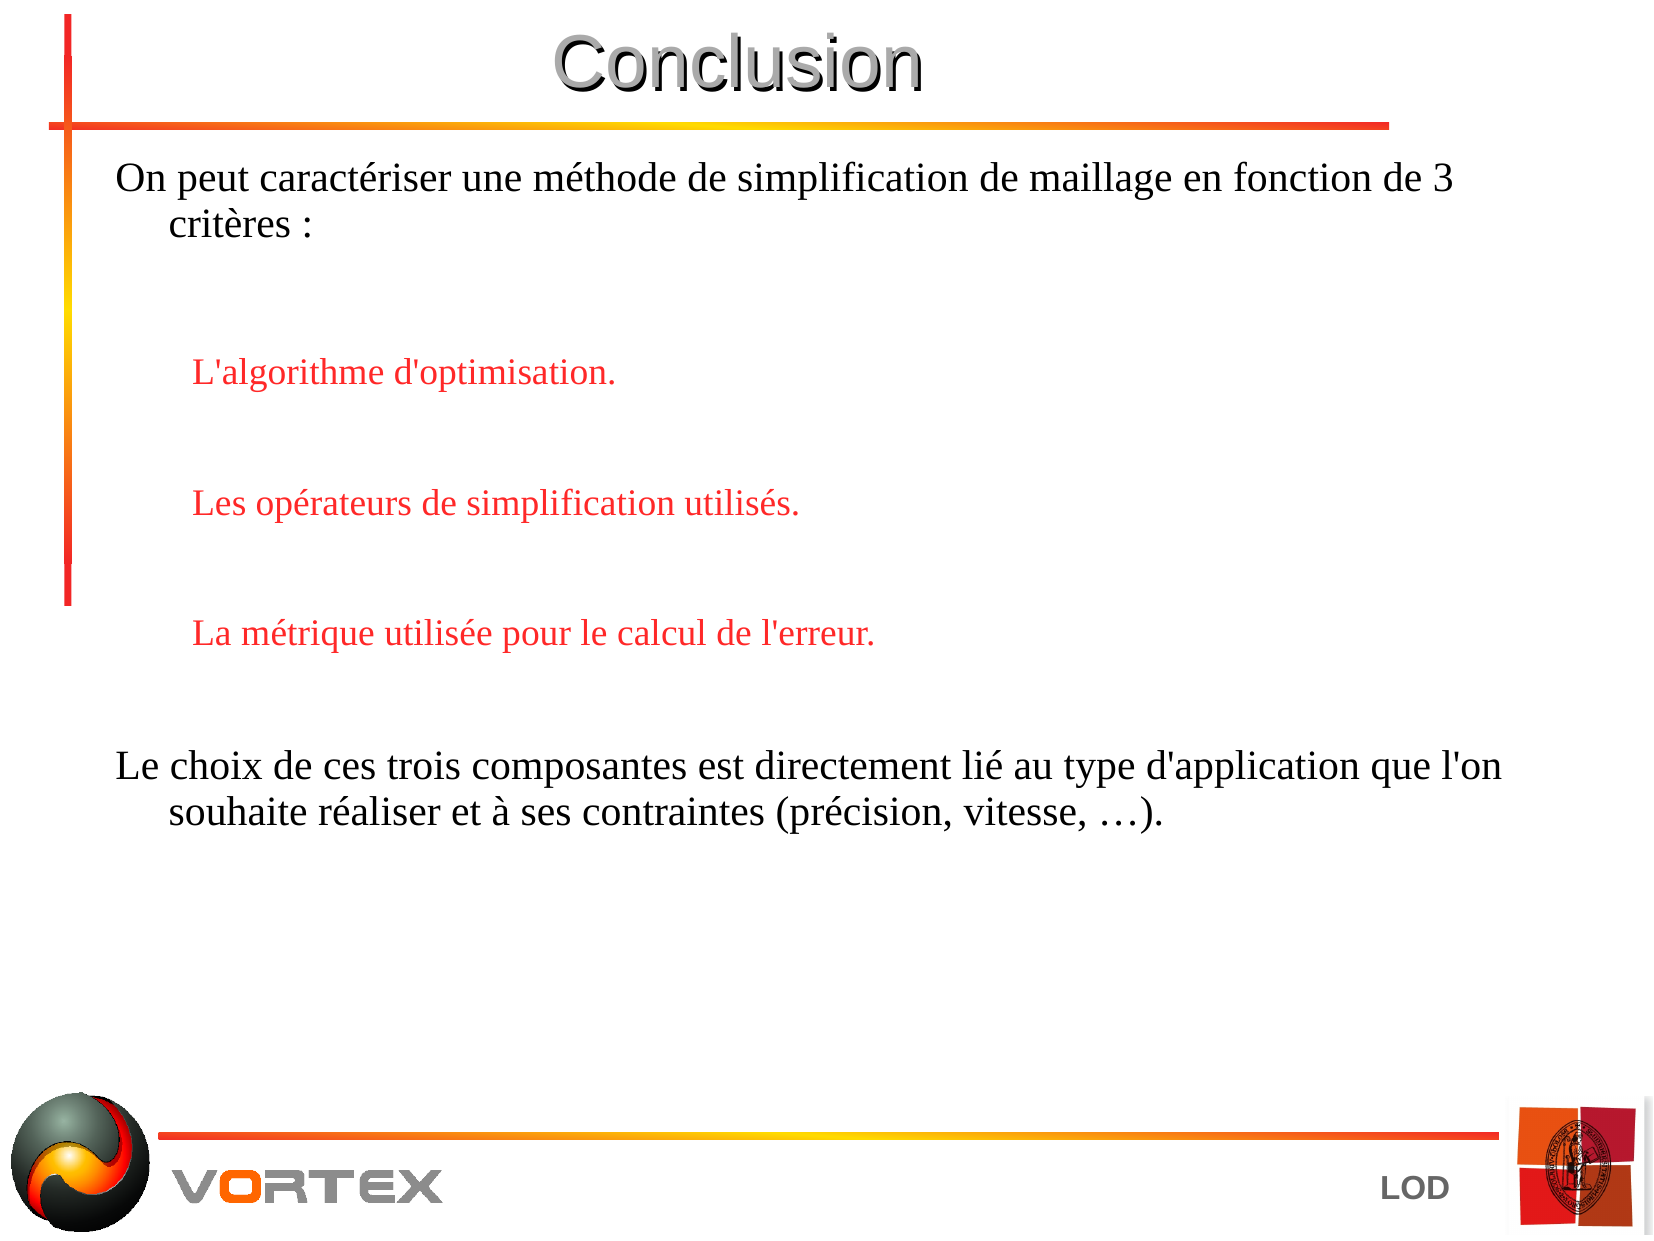

# Conclusion
On peut caractériser une méthode de simplification de maillage en fonction de 3 critères :
L'algorithme d'optimisation.
Les opérateurs de simplification utilisés.
La métrique utilisée pour le calcul de l'erreur.
Le choix de ces trois composantes est directement lié au type d'application que l'on souhaite réaliser et à ses contraintes (précision, vitesse, …).